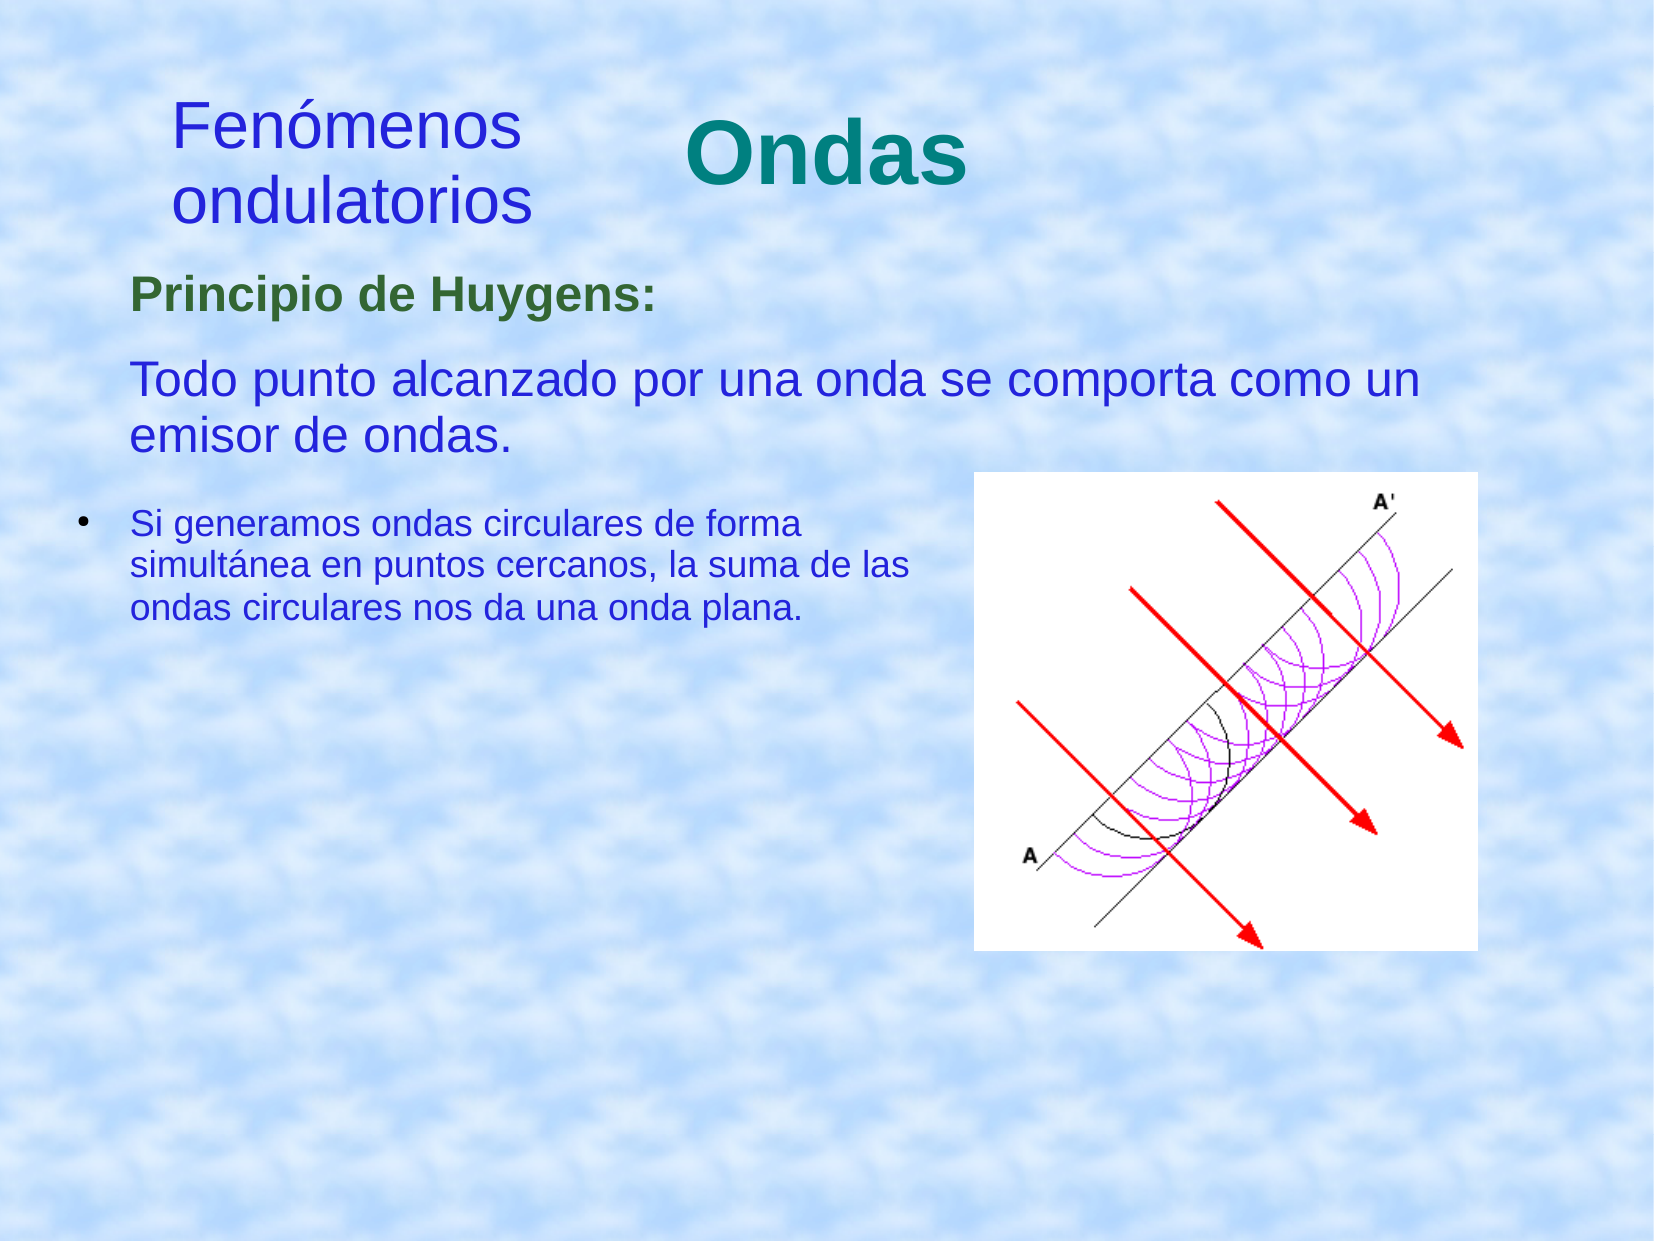

# Ondas
Fenómenos ondulatorios
Principio de Huygens:
Todo punto alcanzado por una onda se comporta como un emisor de ondas.
Si generamos ondas circulares de forma simultánea en puntos cercanos, la suma de las ondas circulares nos da una onda plana.